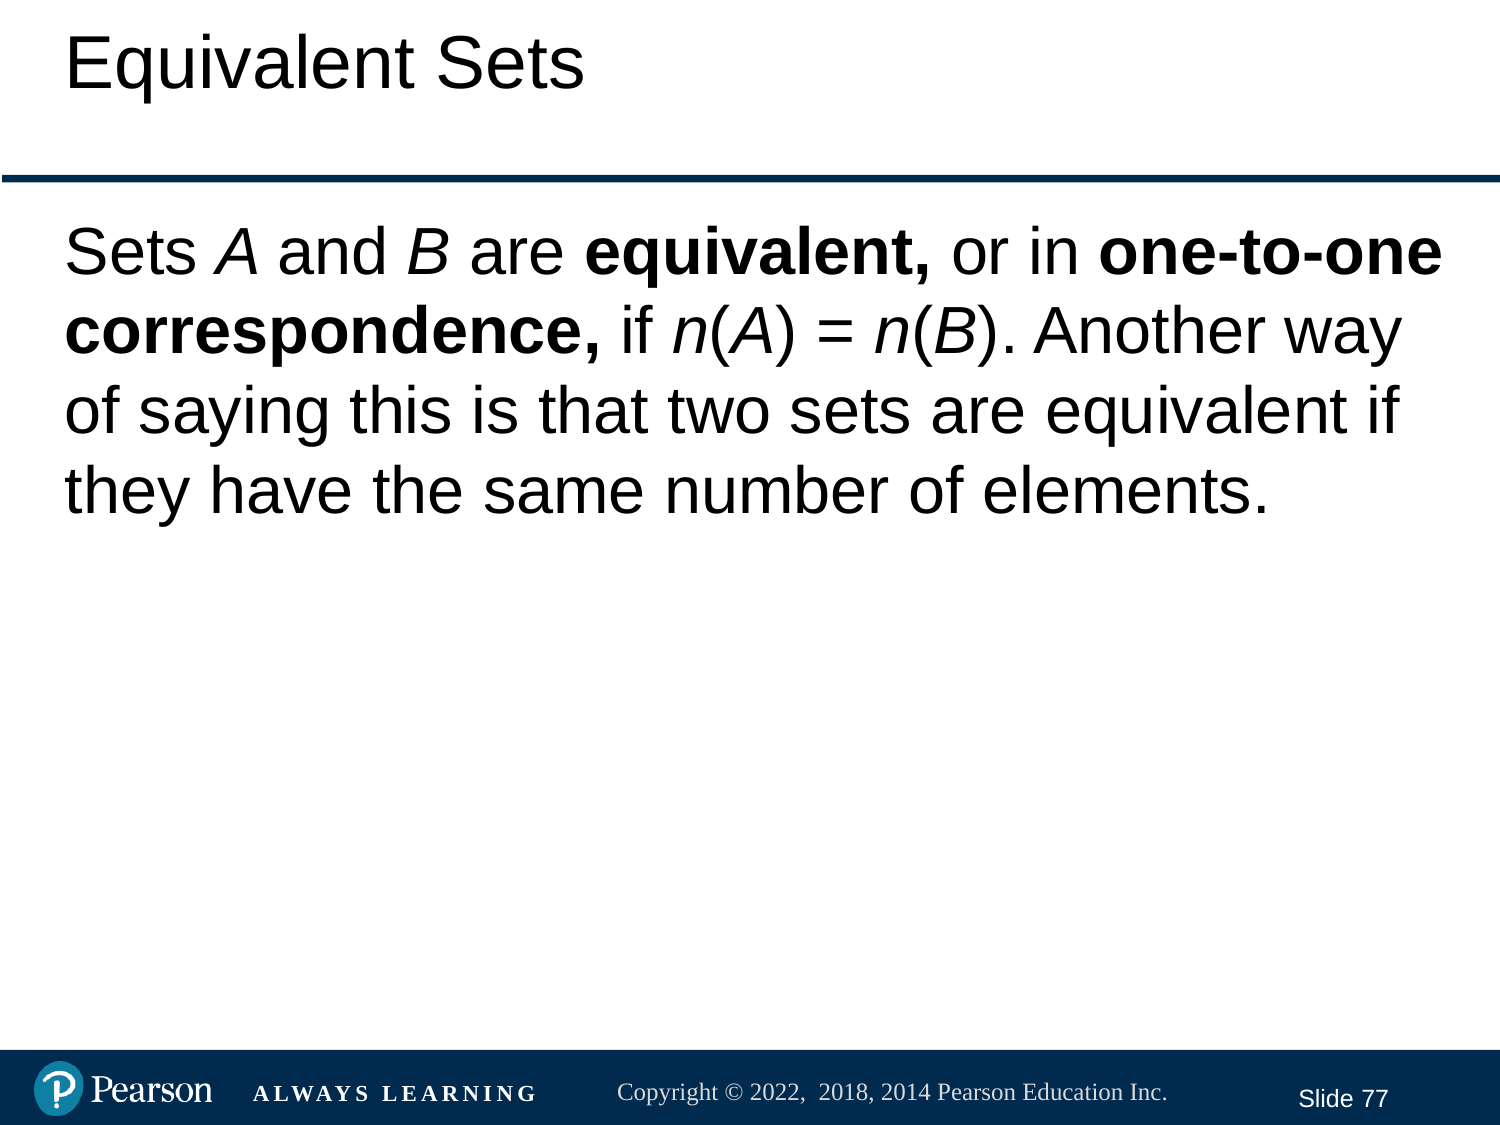

# Equivalent Sets
Sets A and B are equivalent, or in one-to-one correspondence, if n(A) = n(B). Another way of saying this is that two sets are equivalent if they have the same number of elements.